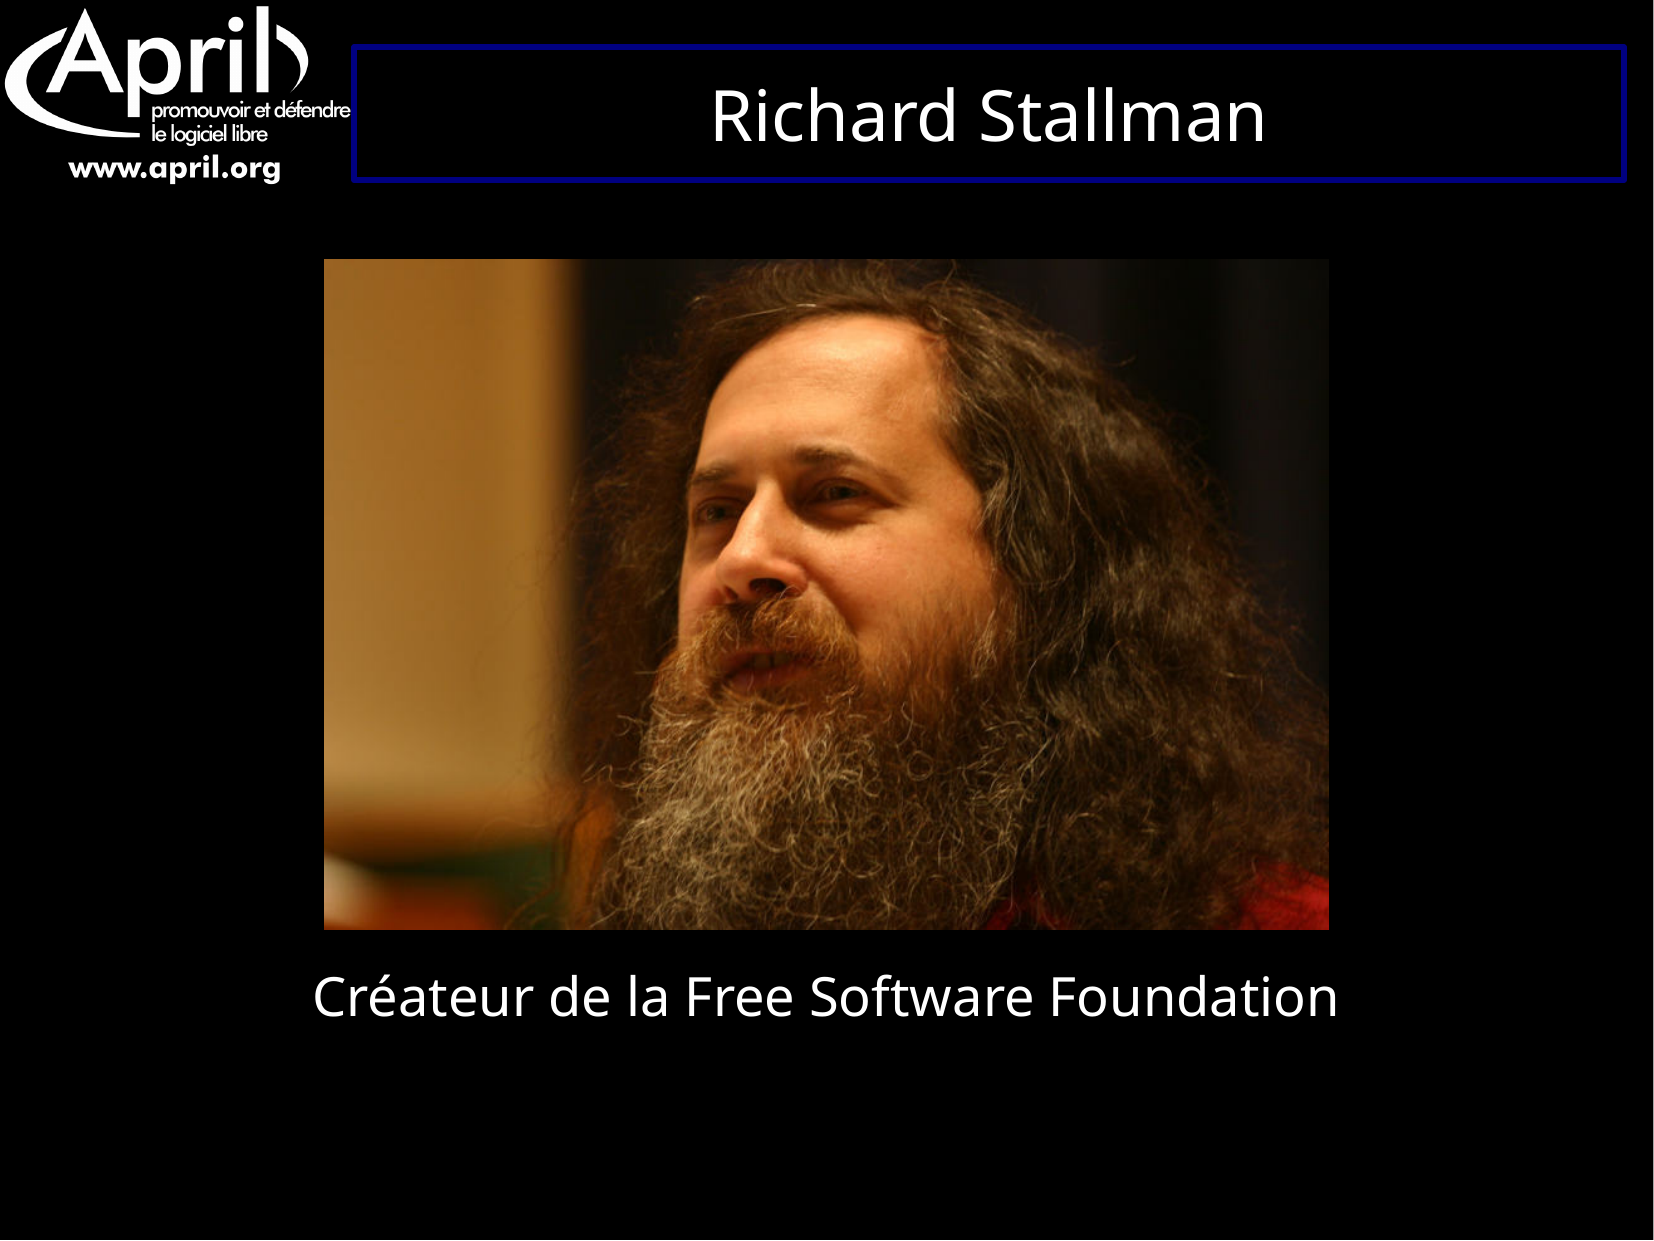

# Richard Stallman
Créateur de la Free Software Foundation